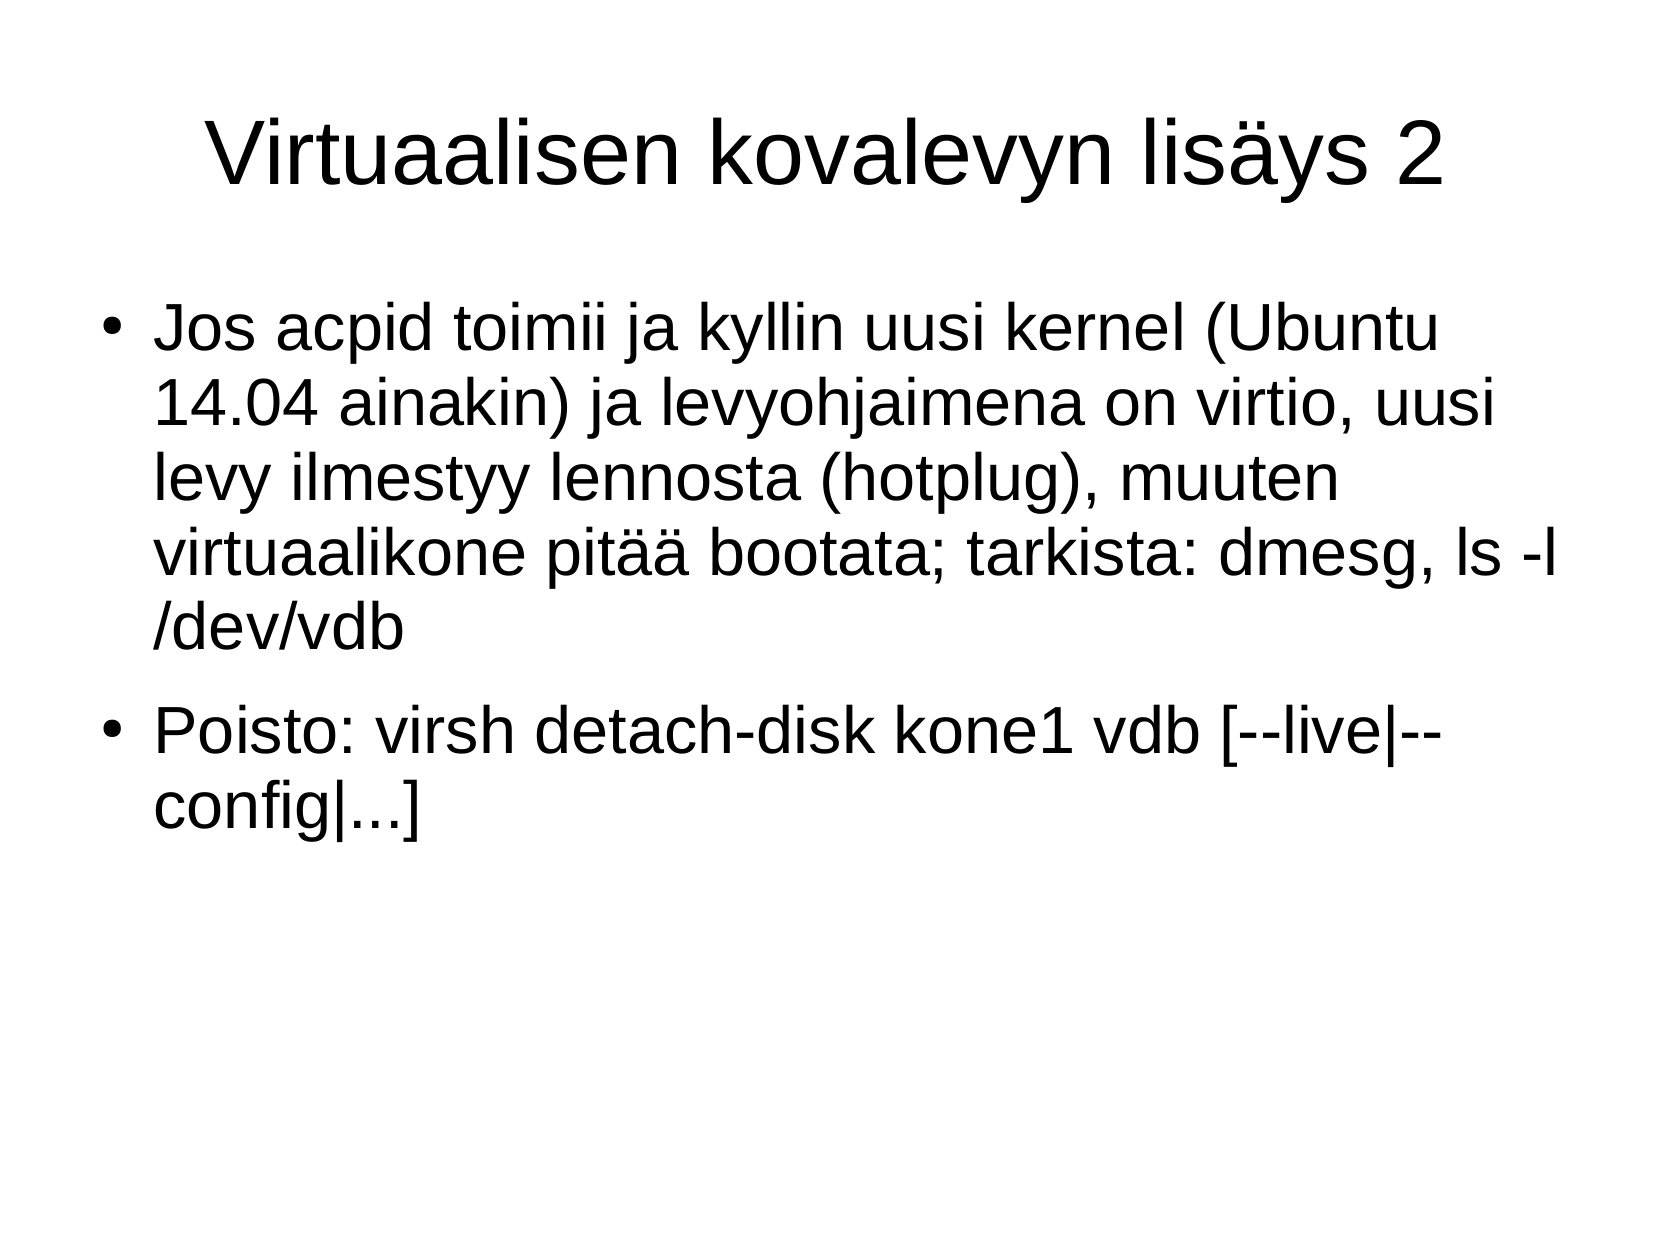

# Virtuaalisen kovalevyn lisäys 2
Jos acpid toimii ja kyllin uusi kernel (Ubuntu 14.04 ainakin) ja levyohjaimena on virtio, uusi levy ilmestyy lennosta (hotplug), muuten virtuaalikone pitää bootata; tarkista: dmesg, ls -l /dev/vdb
Poisto: virsh detach-disk kone1 vdb [--live|--config|...]